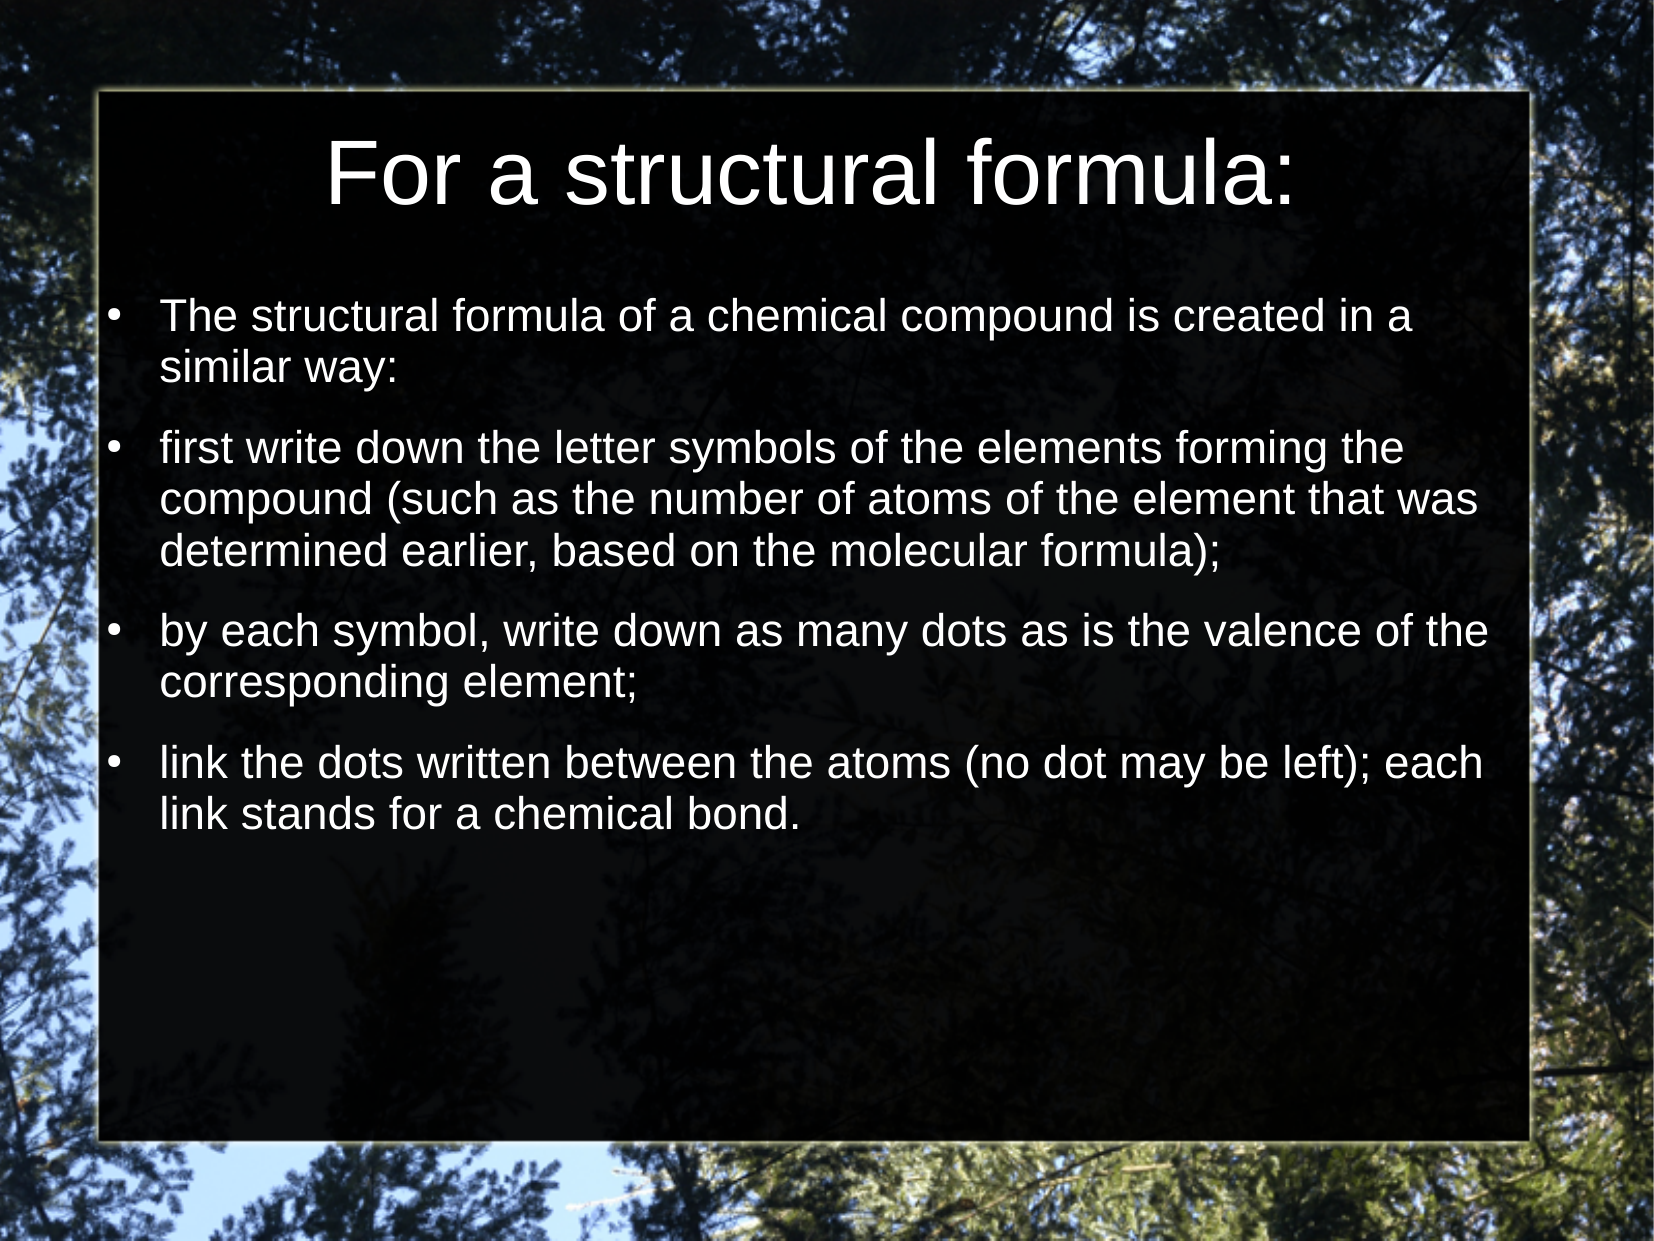

# For a structural formula:
The structural formula of a chemical compound is created in a similar way:
first write down the letter symbols of the elements forming the compound (such as the number of atoms of the element that was determined earlier, based on the molecular formula);
by each symbol, write down as many dots as is the valence of the corresponding element;
link the dots written between the atoms (no dot may be left); each link stands for a chemical bond.